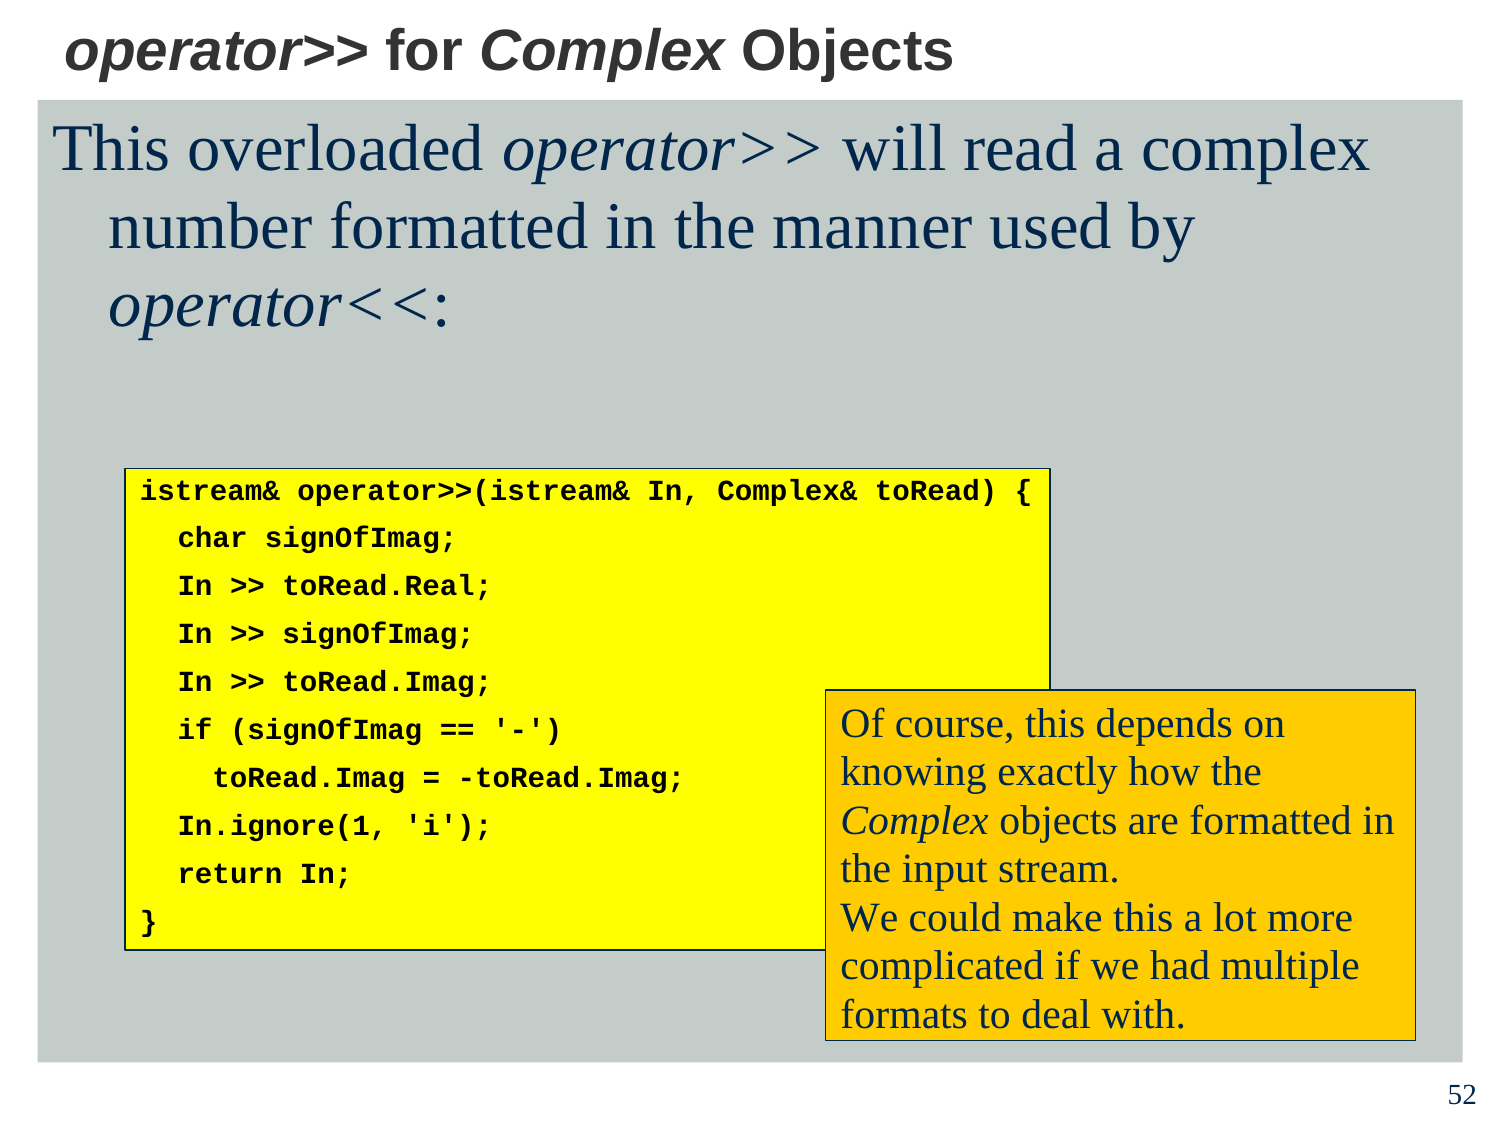

# operator>> for Complex Objects
This overloaded operator>> will read a complex number formatted in the manner used by operator<<:
istream& operator>>(istream& In, Complex& toRead) {
	char signOfImag;
	In >> toRead.Real;
	In >> signOfImag;
	In >> toRead.Imag;
	if (signOfImag == '-')
	 toRead.Imag = -toRead.Imag;
	In.ignore(1, 'i');
	return In;
}
Of course, this depends on knowing exactly how the Complex objects are formatted in the input stream.
We could make this a lot more complicated if we had multiple formats to deal with.